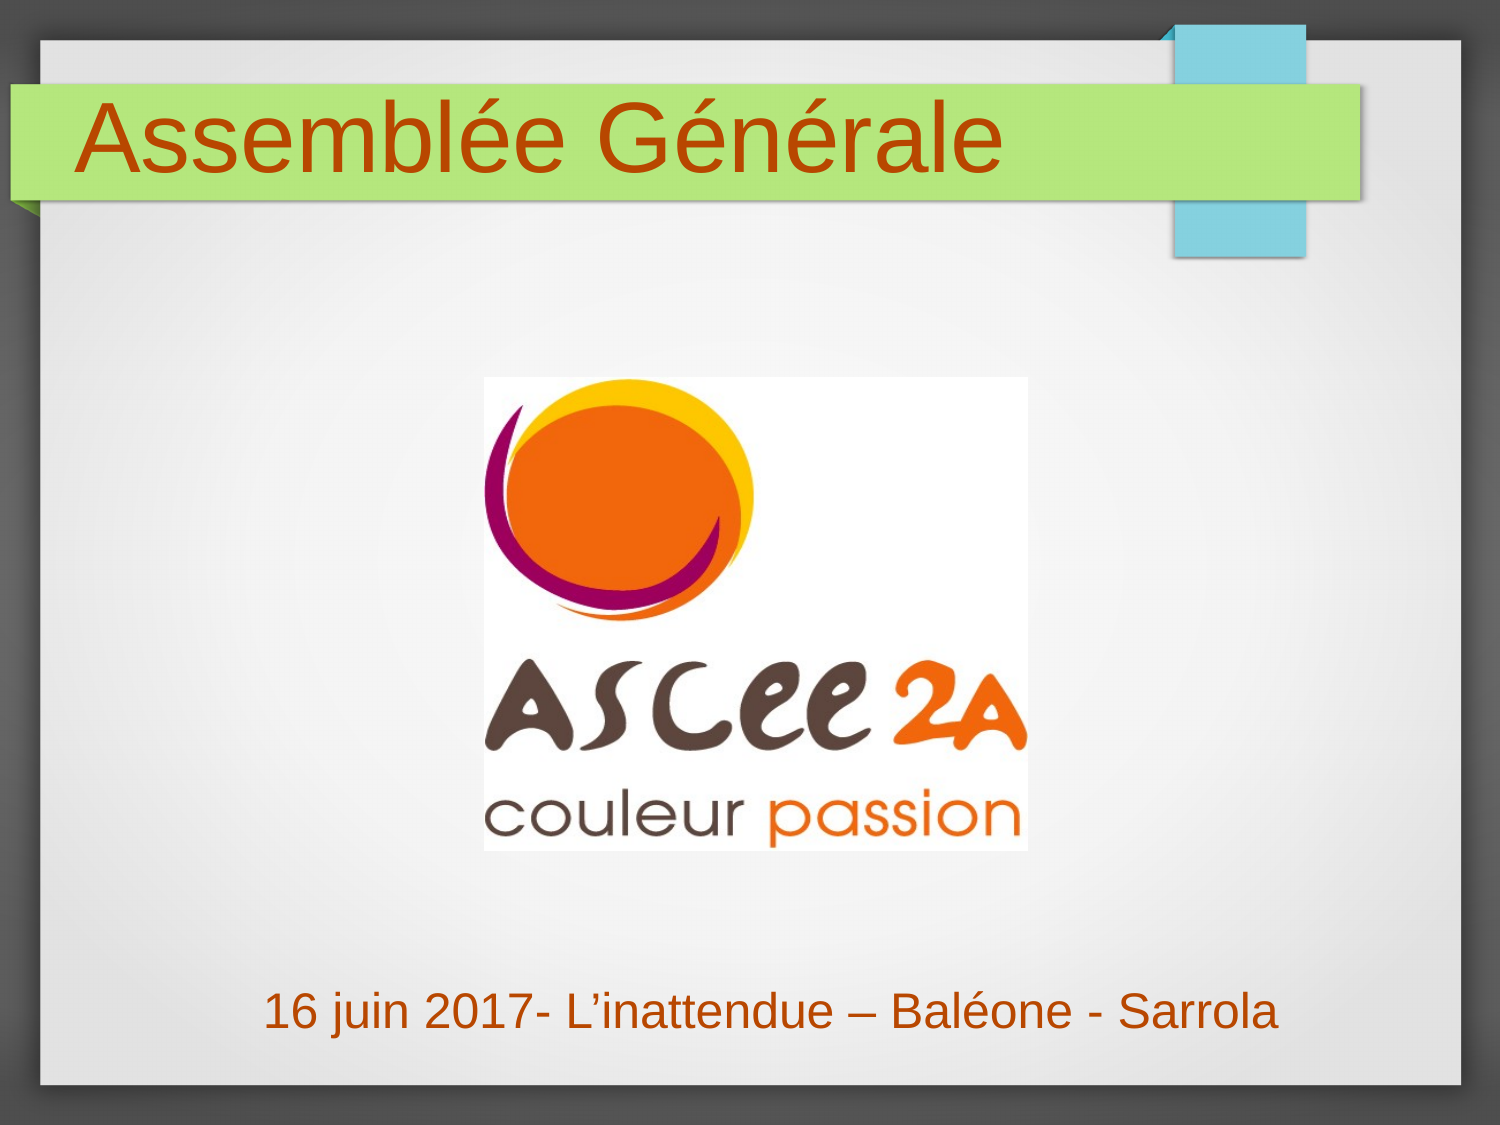

# Assemblée Générale
 16 juin 2017- L’inattendue – Baléone - Sarrola